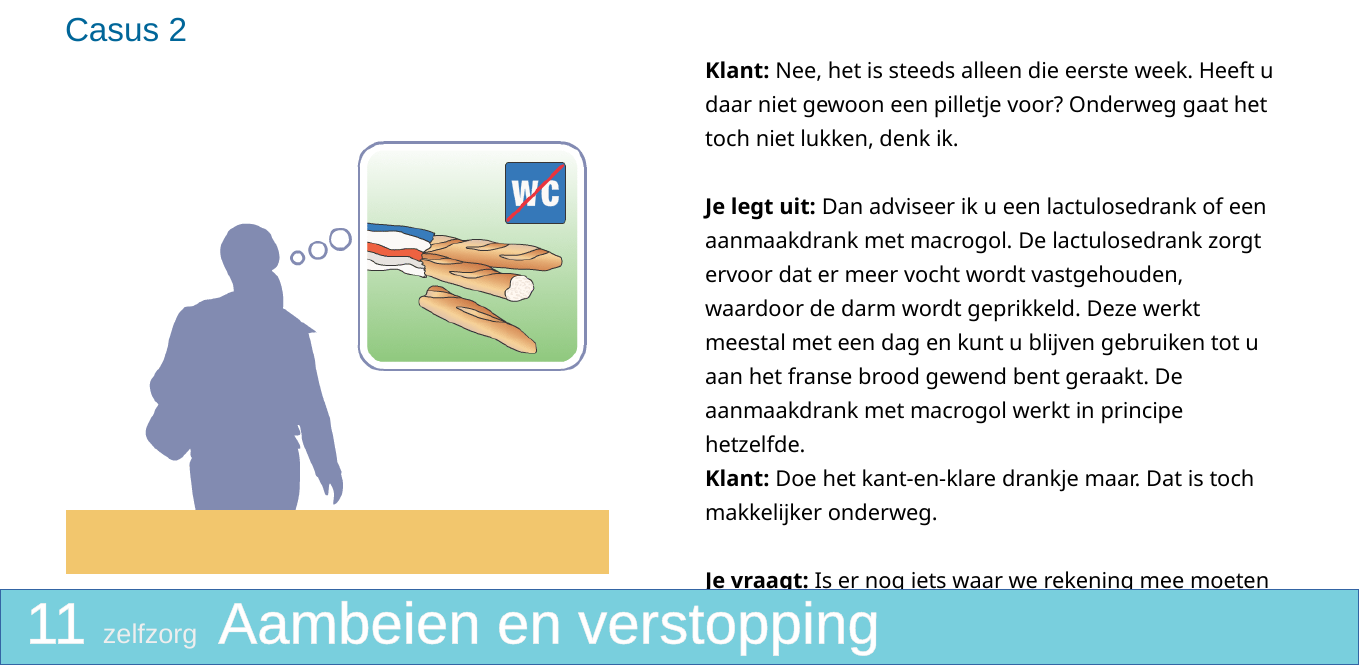

Casus 2
Klant: Nee, het is steeds alleen die eerste week. Heeft u
daar niet gewoon een pilletje voor? Onderweg gaat het toch niet lukken, denk ik.
Je legt uit: Dan adviseer ik u een lactulosedrank of een
aanmaakdrank met macrogol. De lactulosedrank zorgt ervoor dat er meer vocht wordt vastgehouden, waardoor de darm wordt geprikkeld. Deze werkt meestal met een dag en kunt u blijven gebruiken tot u aan het franse brood gewend bent geraakt. De aanmaakdrank met macrogol werkt in principe hetzelfde.
Klant: Doe het kant-en-klare drankje maar. Dat is toch
makkelijker onderweg.
Je vraagt: Is er nog iets waar we rekening mee moeten
houden? Ziektes, medicijnen die u slikt, zwangerschap?
Klant: Nee, helemaal niets.
# 11 zelfzorg Aambeien en verstopping
september 2020